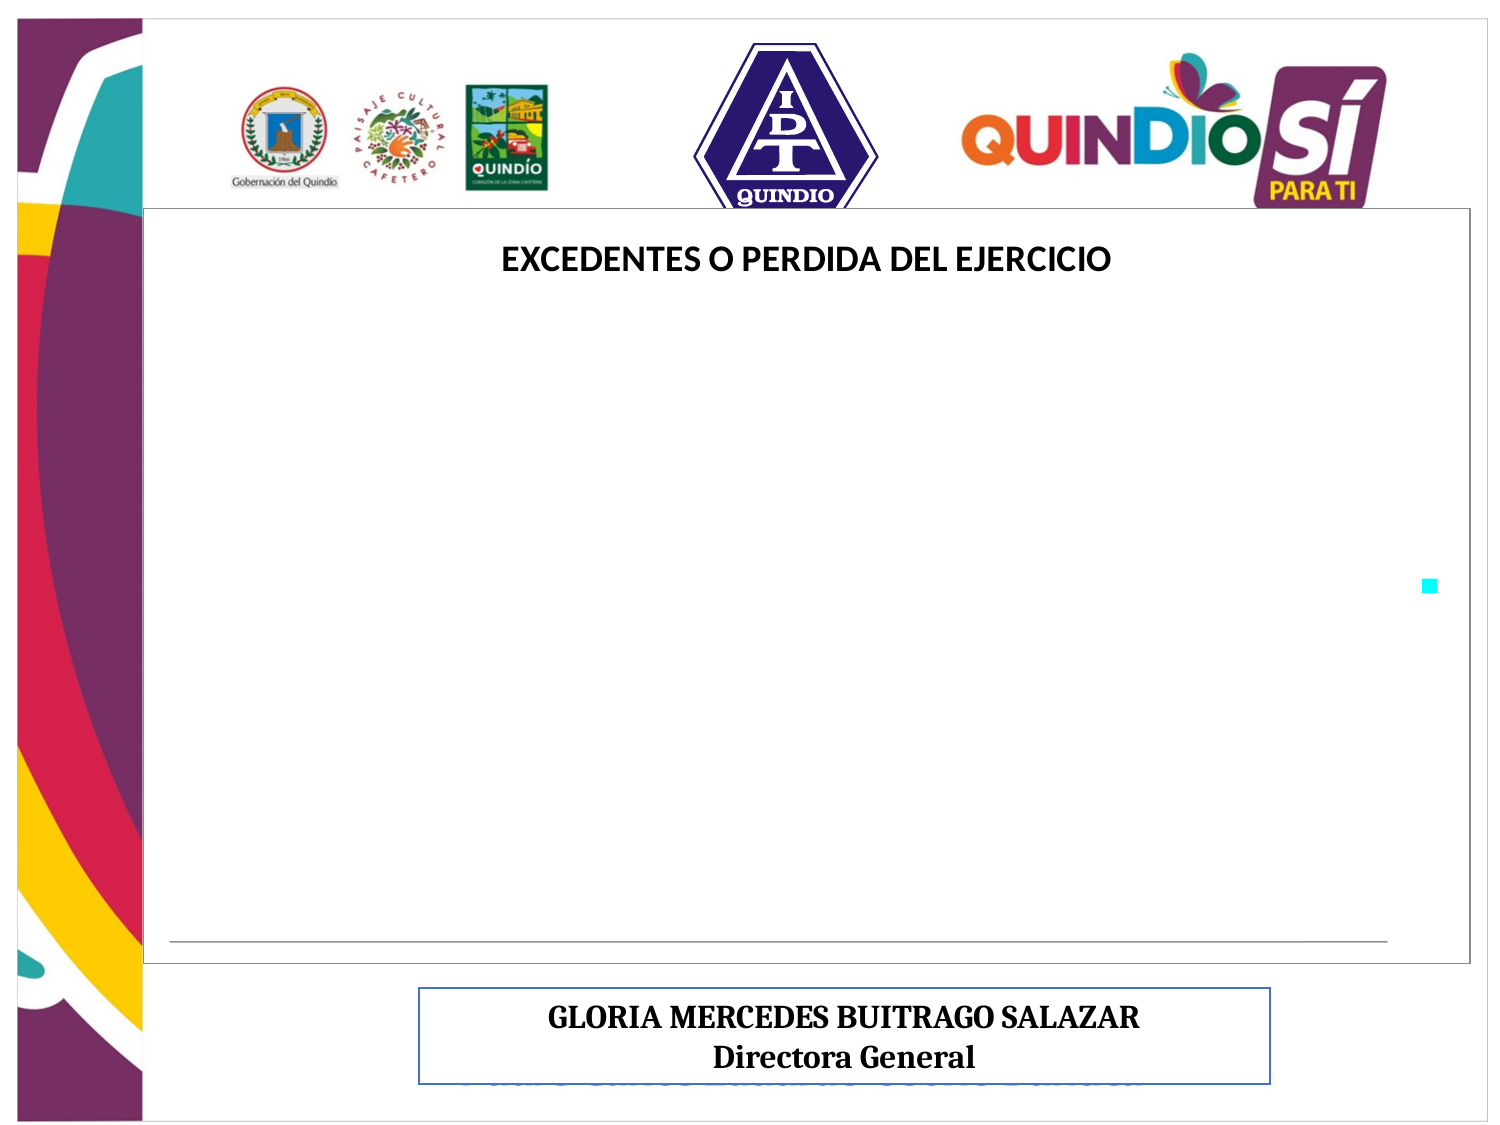

[unsupported chart]
GLORIA MERCEDES BUITRAGO SALAZAR
Directora General